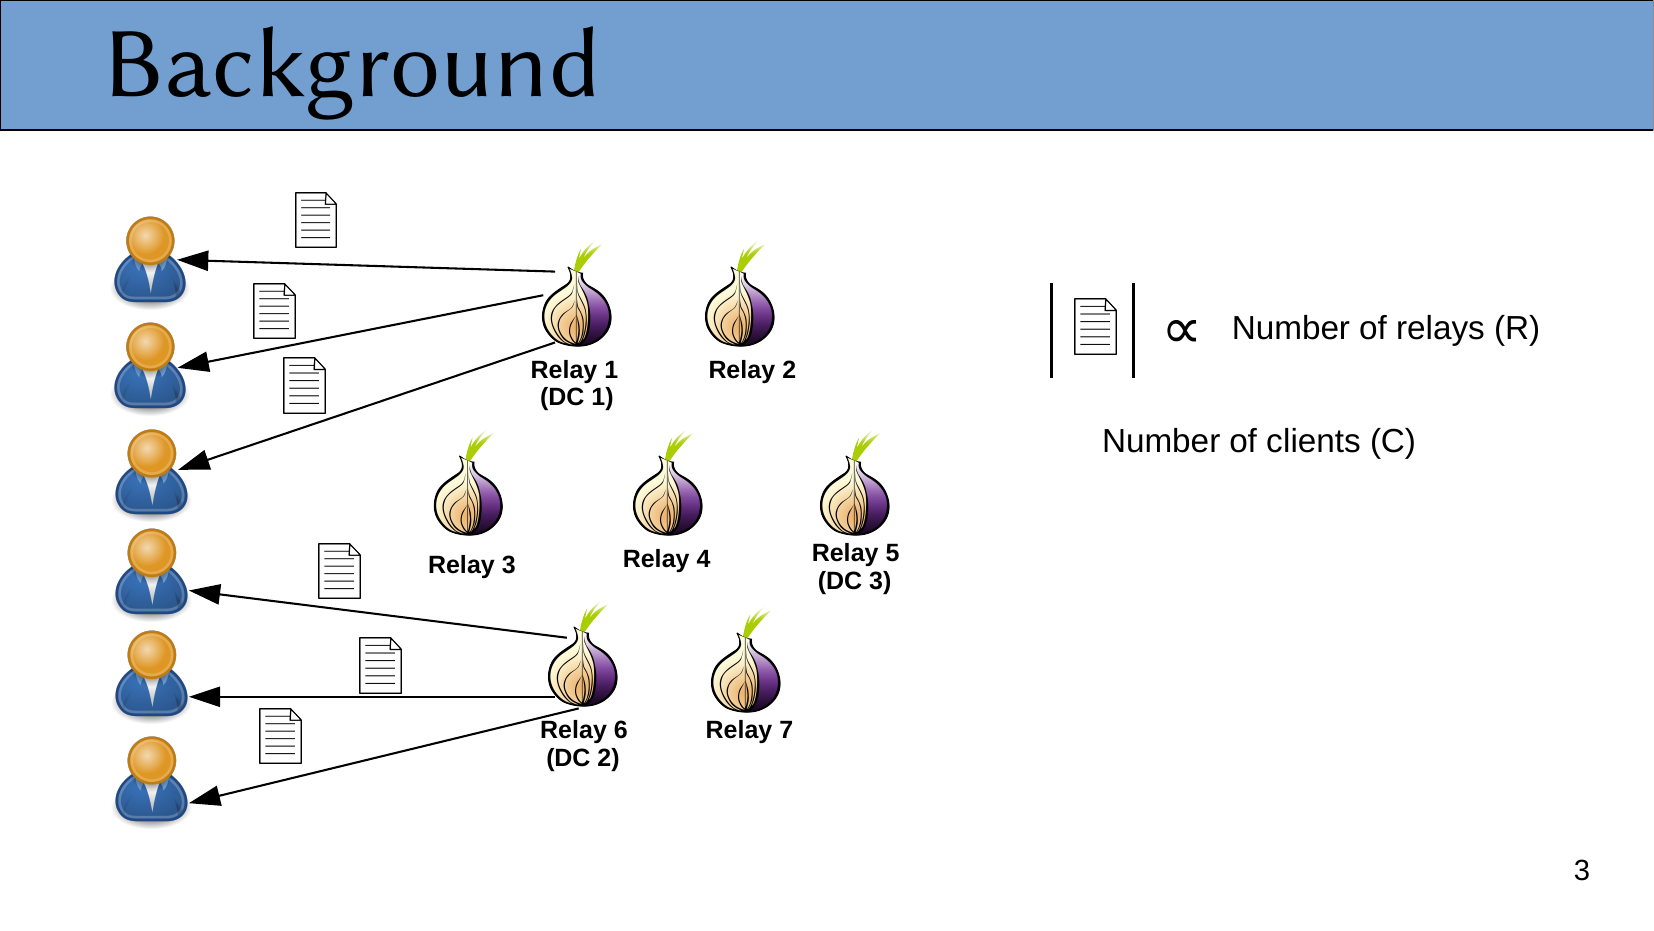

Background
Number of relays (R)
Relay 1
Relay 2
(DC 1)
Number of clients (C)
Relay 5
Relay 4
Relay 3
(DC 3)
Relay 6
Relay 7
(DC 2)
3